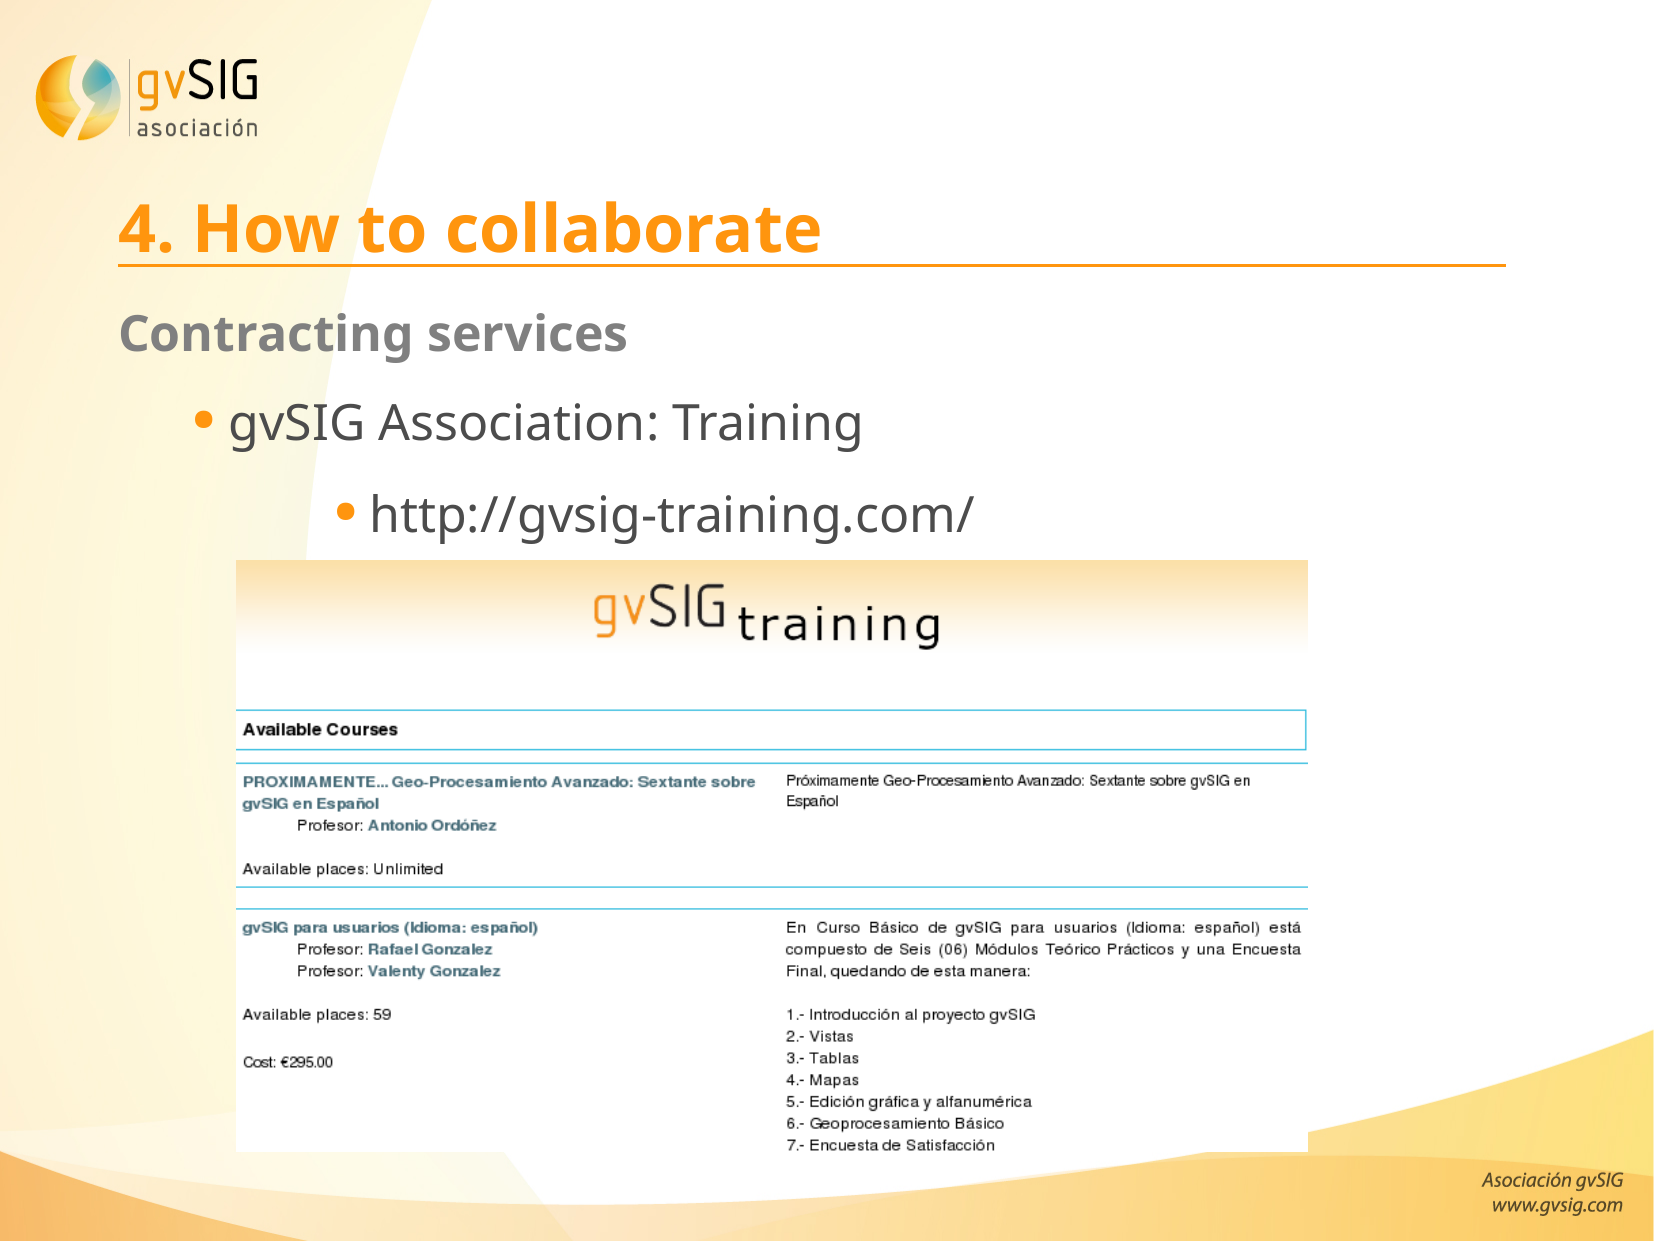

# 4. How to collaborate
Contracting services
 gvSIG Association: Training
http://gvsig-training.com/